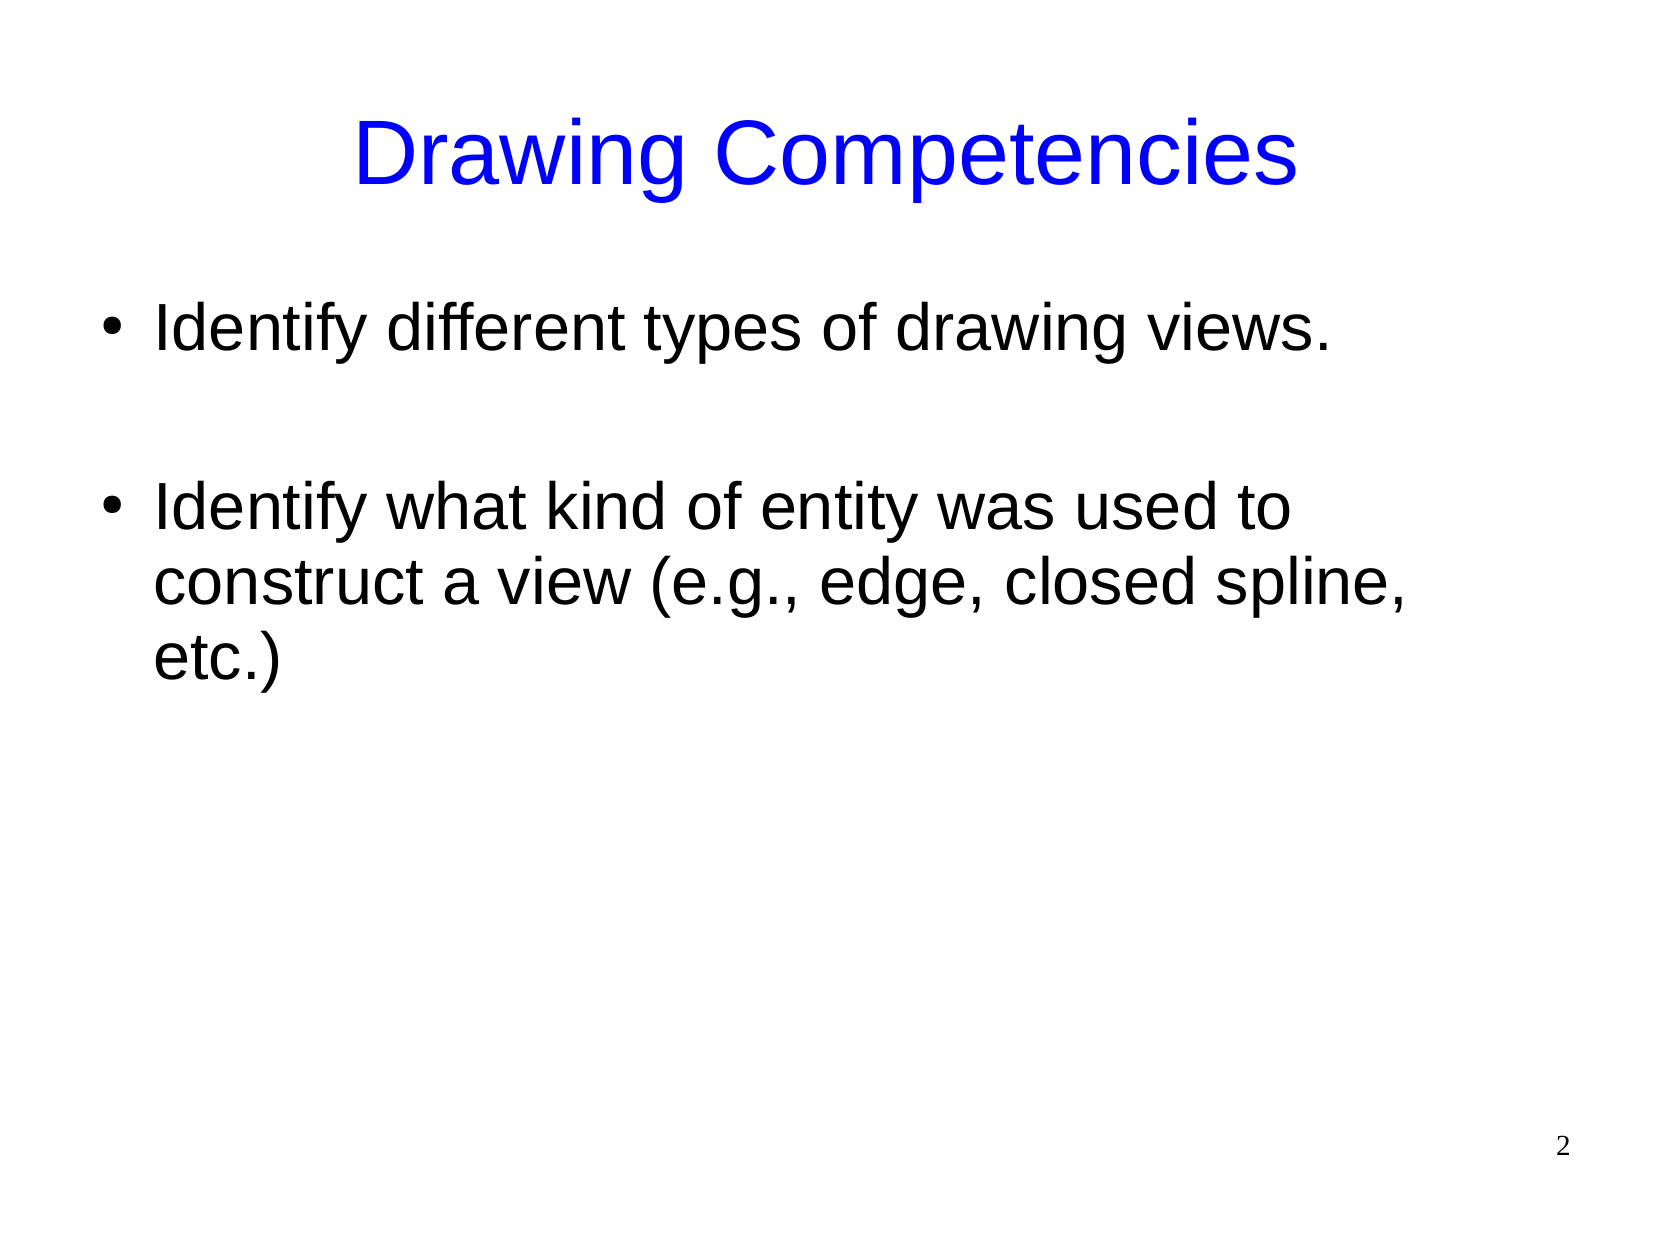

# Drawing Competencies
Identify different types of drawing views.
Identify what kind of entity was used to construct a view (e.g., edge, closed spline, etc.)
2